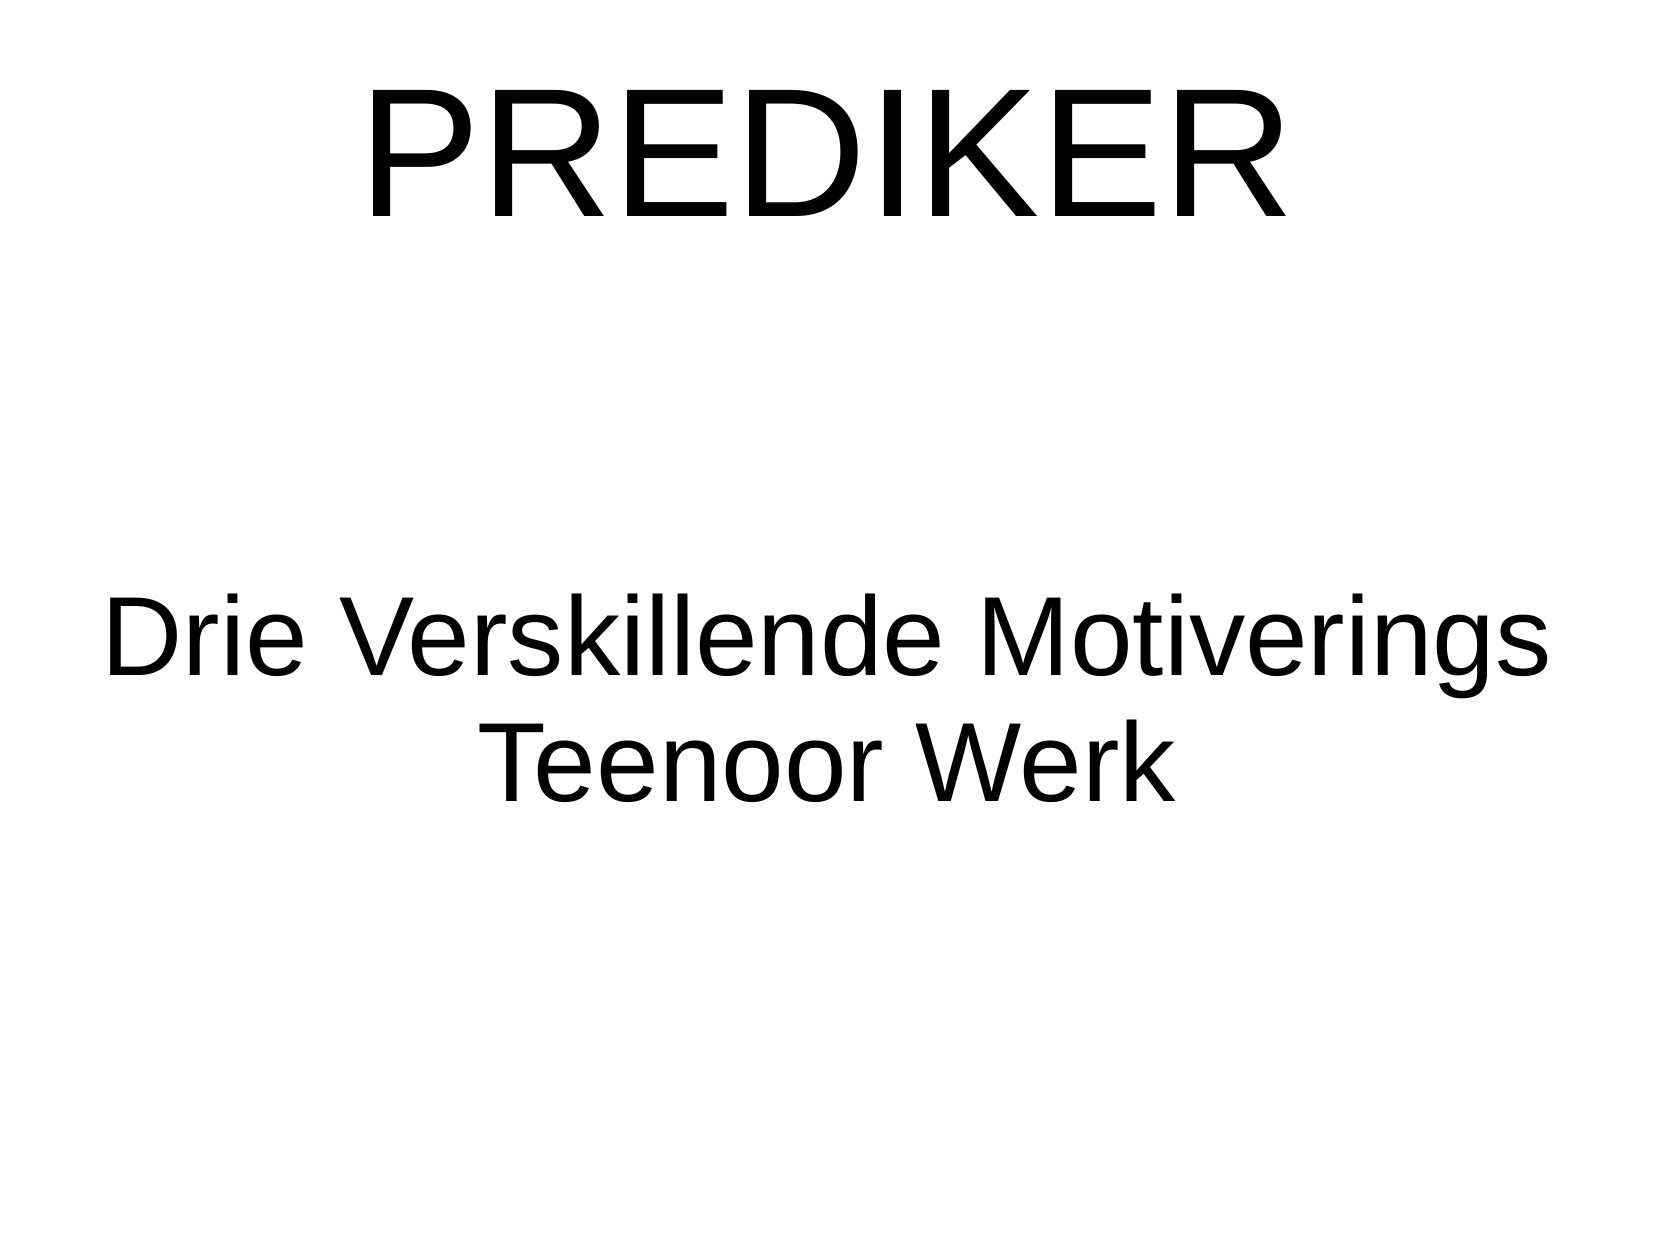

# PREDIKER
Drie Verskillende Motiverings Teenoor Werk